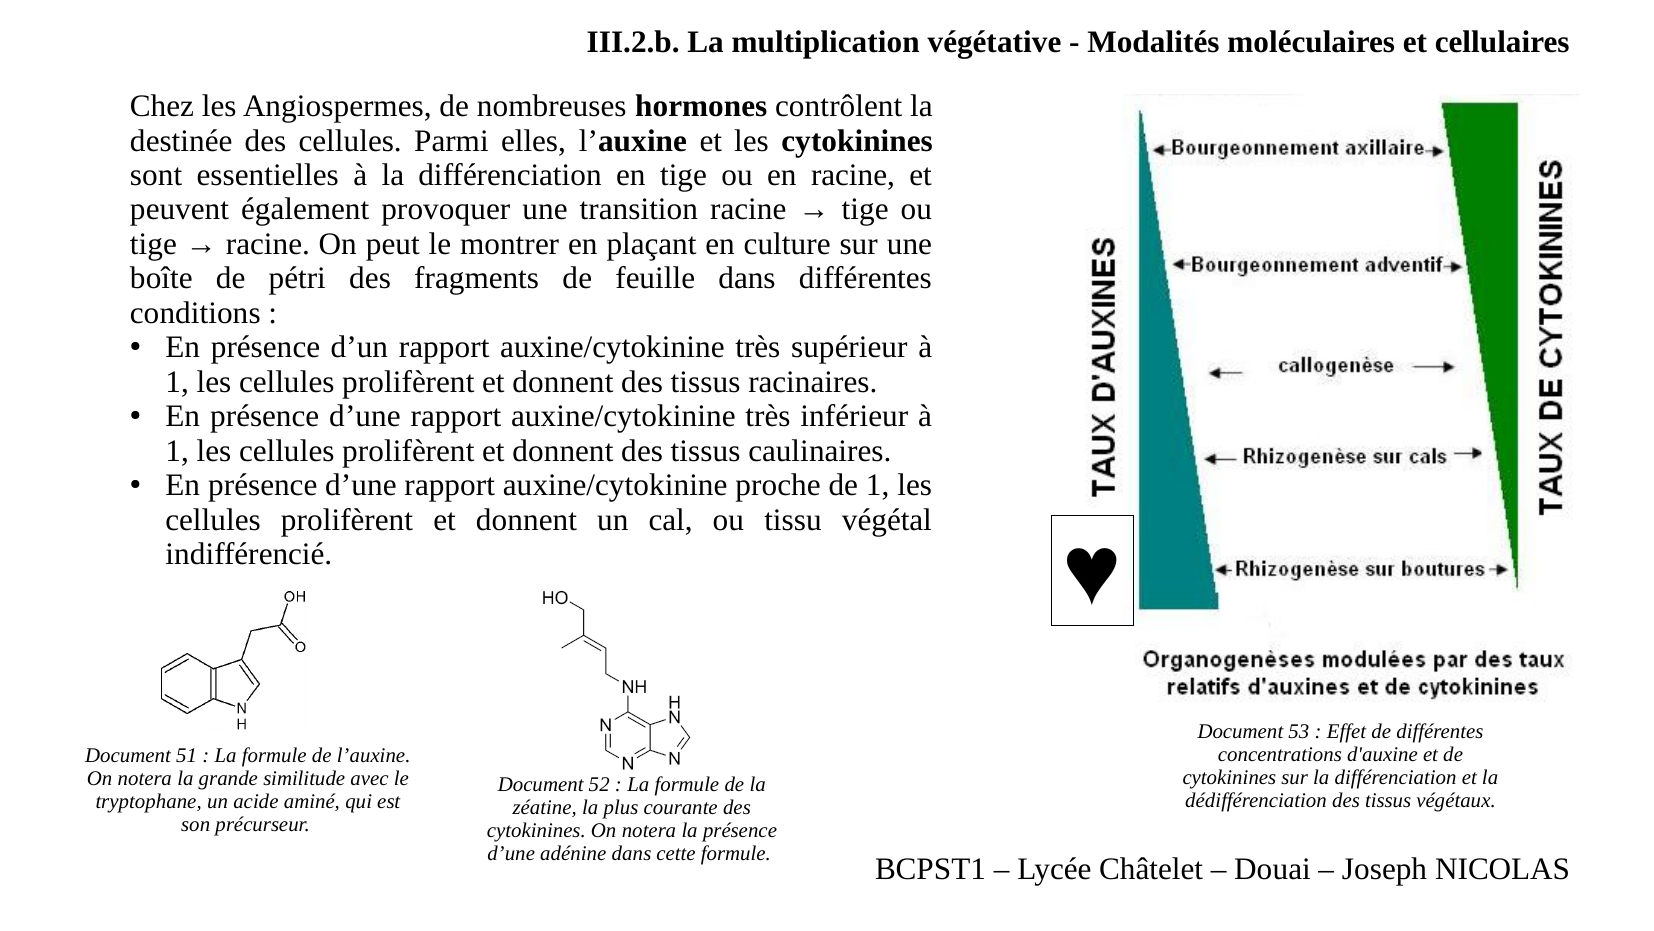

III.2.b. La multiplication végétative - Modalités moléculaires et cellulaires
Chez les Angiospermes, de nombreuses hormones contrôlent la destinée des cellules. Parmi elles, l’auxine et les cytokinines sont essentielles à la différenciation en tige ou en racine, et peuvent également provoquer une transition racine → tige ou tige → racine. On peut le montrer en plaçant en culture sur une boîte de pétri des fragments de feuille dans différentes conditions :
En présence d’un rapport auxine/cytokinine très supérieur à 1, les cellules prolifèrent et donnent des tissus racinaires.
En présence d’une rapport auxine/cytokinine très inférieur à 1, les cellules prolifèrent et donnent des tissus caulinaires.
En présence d’une rapport auxine/cytokinine proche de 1, les cellules prolifèrent et donnent un cal, ou tissu végétal indifférencié.
♥
Document 53 : Effet de différentes concentrations d'auxine et de cytokinines sur la différenciation et la dédifférenciation des tissus végétaux.
Document 51 : La formule de l’auxine. On notera la grande similitude avec le tryptophane, un acide aminé, qui est son précurseur.
Document 52 : La formule de la zéatine, la plus courante des cytokinines. On notera la présence d’une adénine dans cette formule.
BCPST1 – Lycée Châtelet – Douai – Joseph NICOLAS